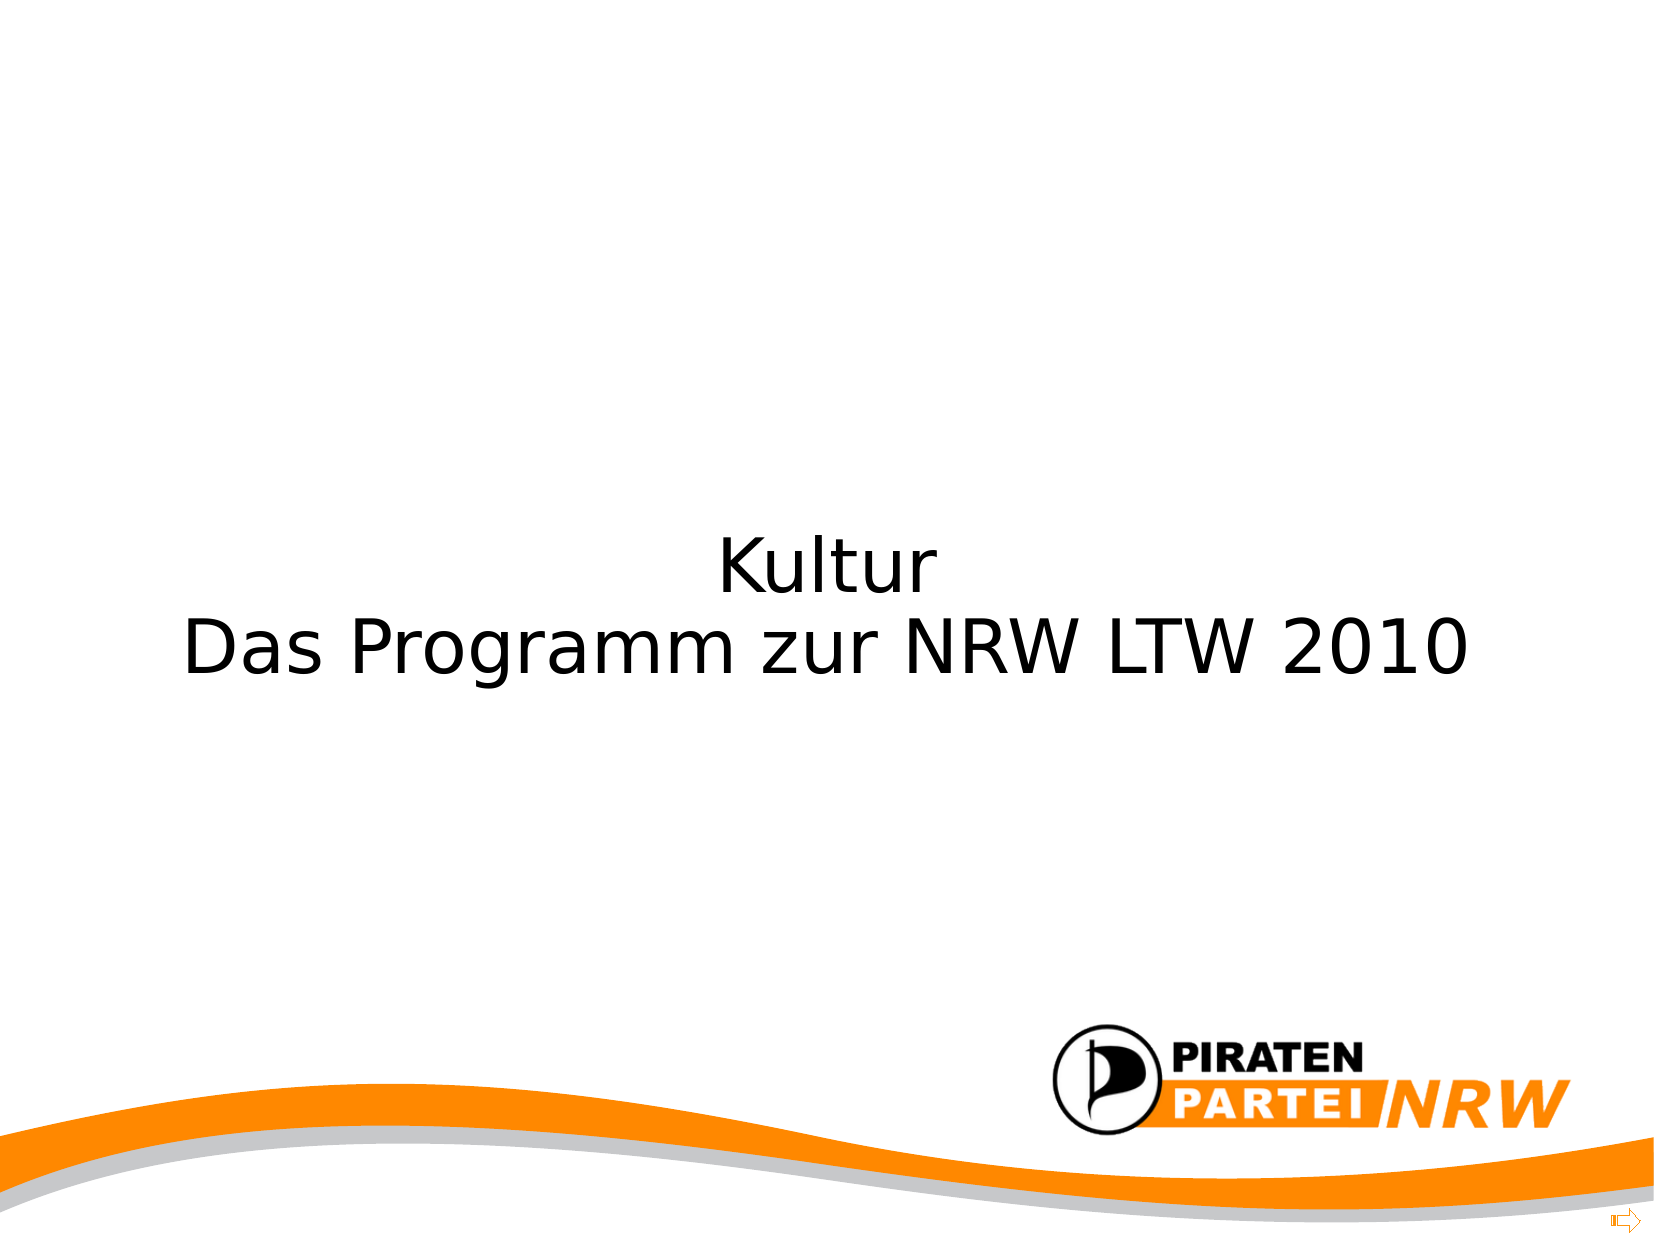

Kultur
# Das Programm zur NRW LTW 2010